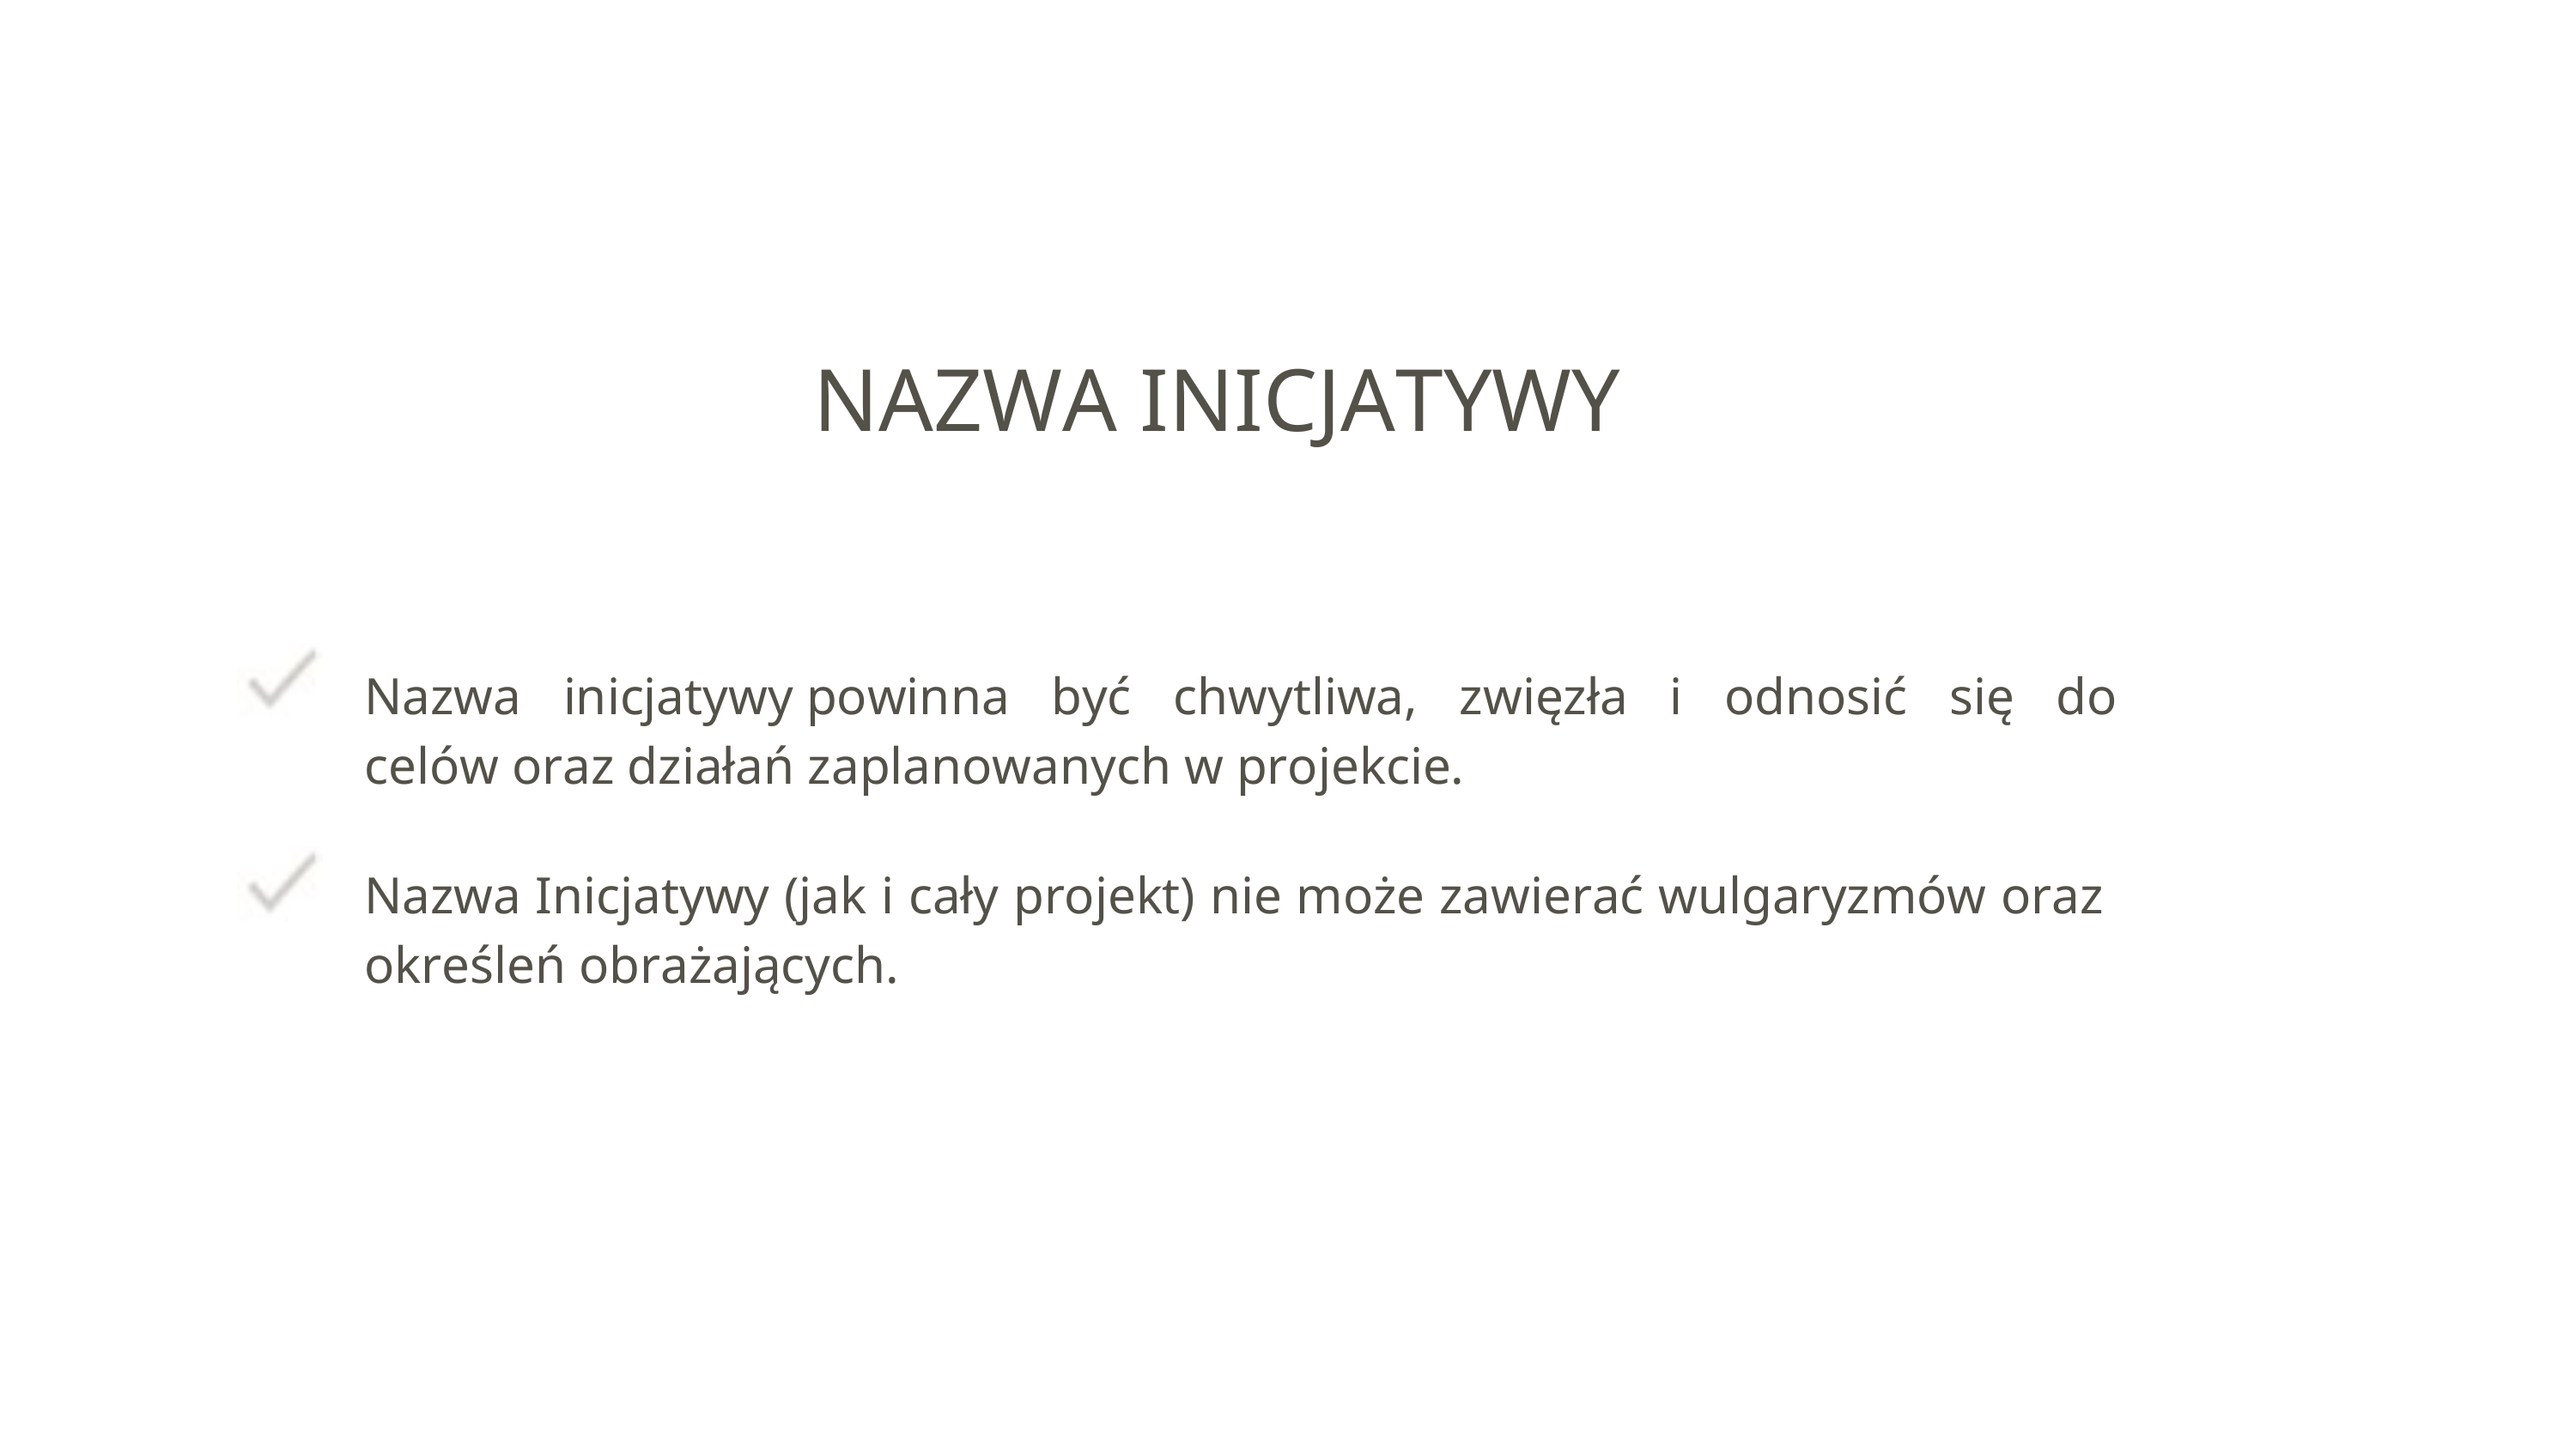

# NAZWA INICJATYWY
Nazwa inicjatywy powinna być chwytliwa, zwięzła i odnosić się do celów oraz działań zaplanowanych w projekcie.
Nazwa Inicjatywy (jak i cały projekt) nie może zawierać wulgaryzmów oraz  określeń obrażających.